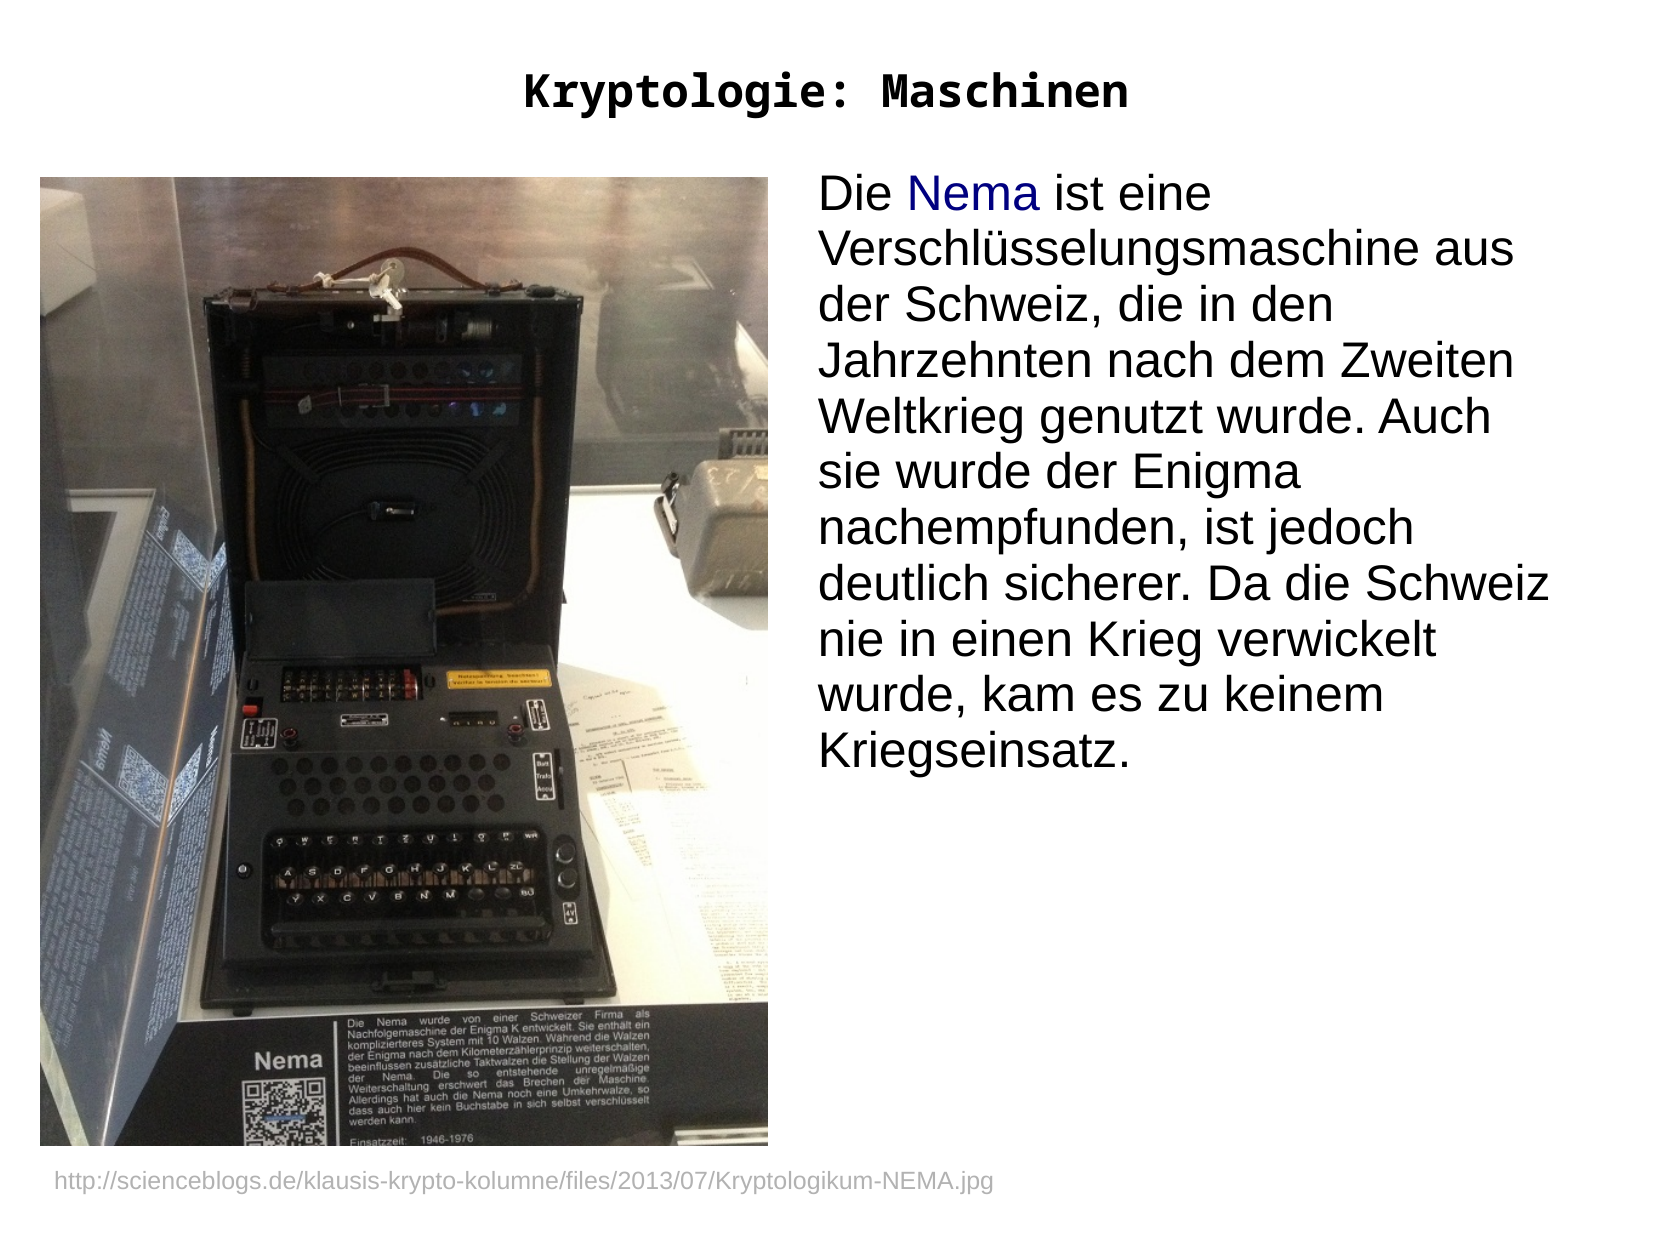

# Kryptologie: Maschinen
Die Nema ist eine Verschlüsselungsmaschine aus der Schweiz, die in den Jahrzehnten nach dem Zweiten Weltkrieg genutzt wurde. Auch sie wurde der Enigma nachempfunden, ist jedoch deutlich sicherer. Da die Schweiz nie in einen Krieg verwickelt wurde, kam es zu keinem Kriegseinsatz.
http://scienceblogs.de/klausis-krypto-kolumne/files/2013/07/Kryptologikum-NEMA.jpg